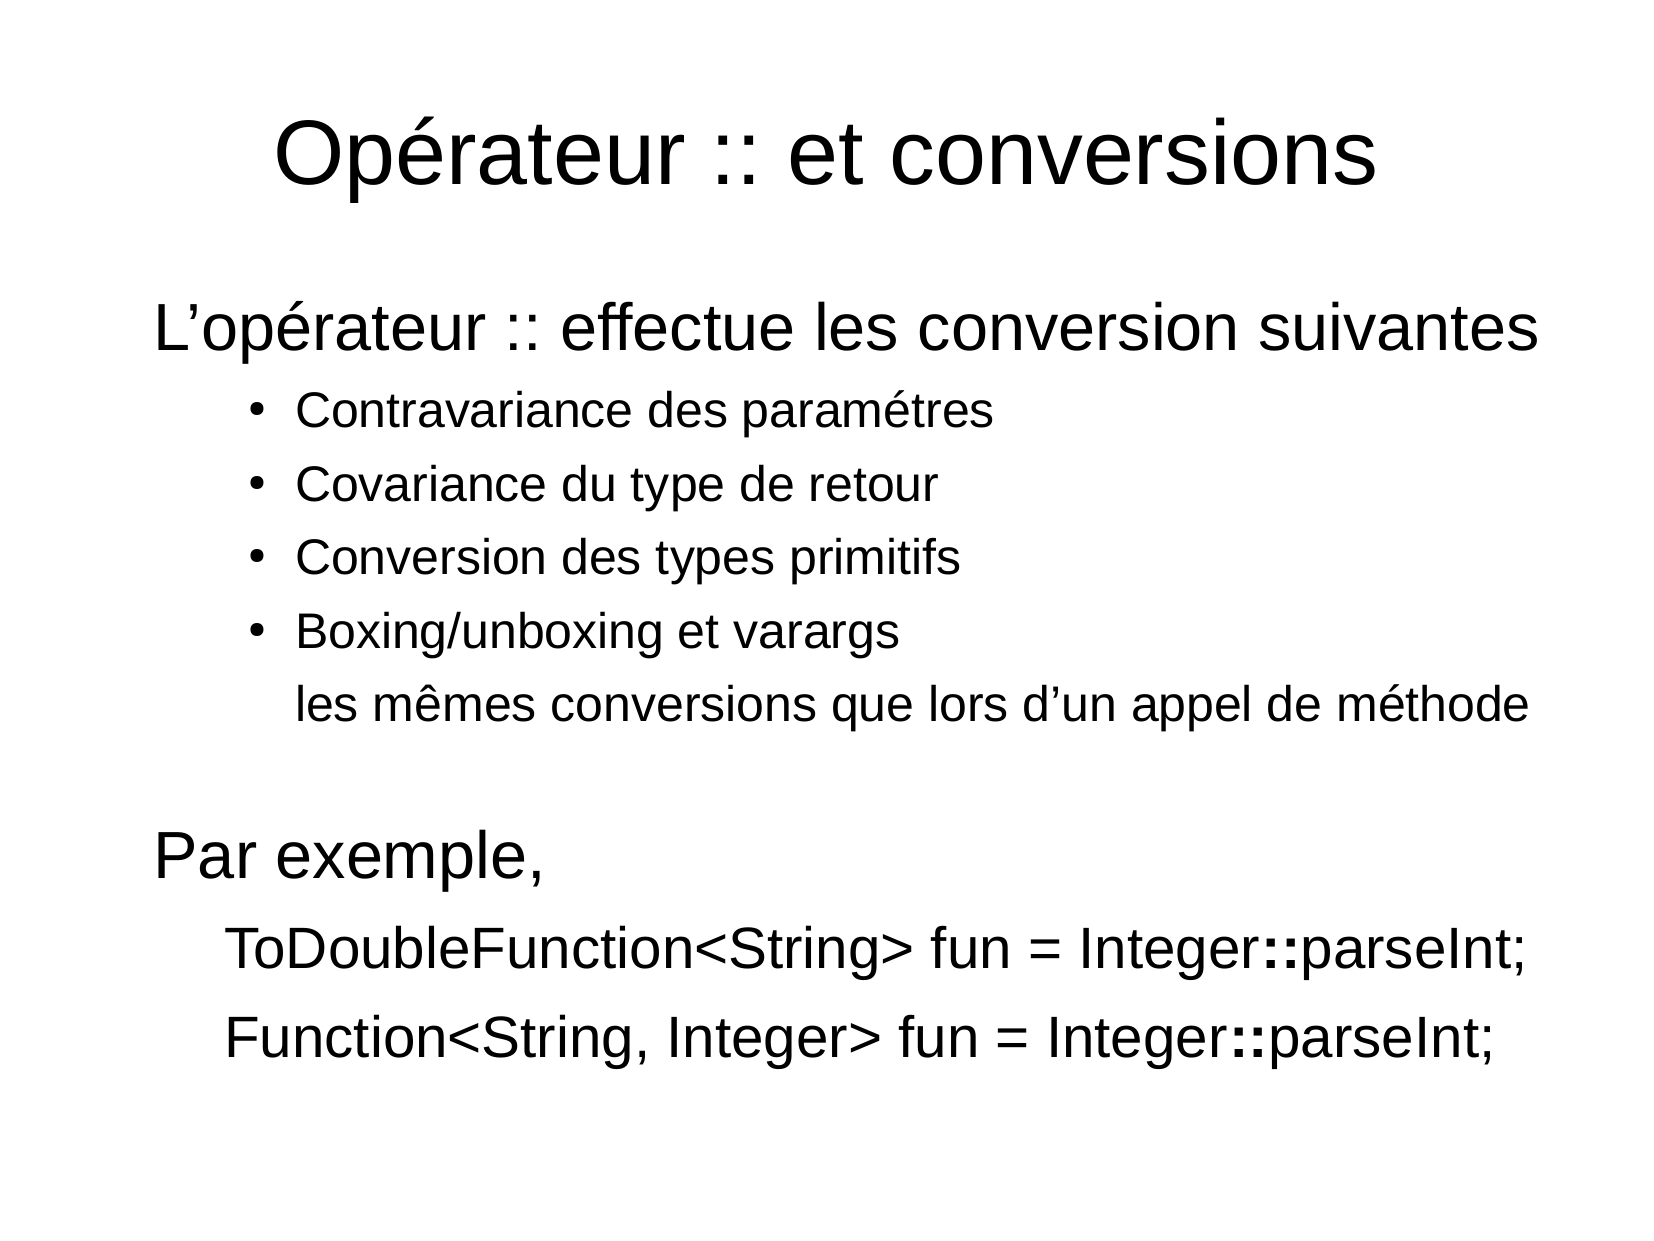

# Opérateur :: et conversions
L’opérateur :: effectue les conversion suivantes
Contravariance des paramétres
Covariance du type de retour
Conversion des types primitifs
Boxing/unboxing et varargs
les mêmes conversions que lors d’un appel de méthode
Par exemple,
ToDoubleFunction<String> fun = Integer::parseInt;
Function<String, Integer> fun = Integer::parseInt;